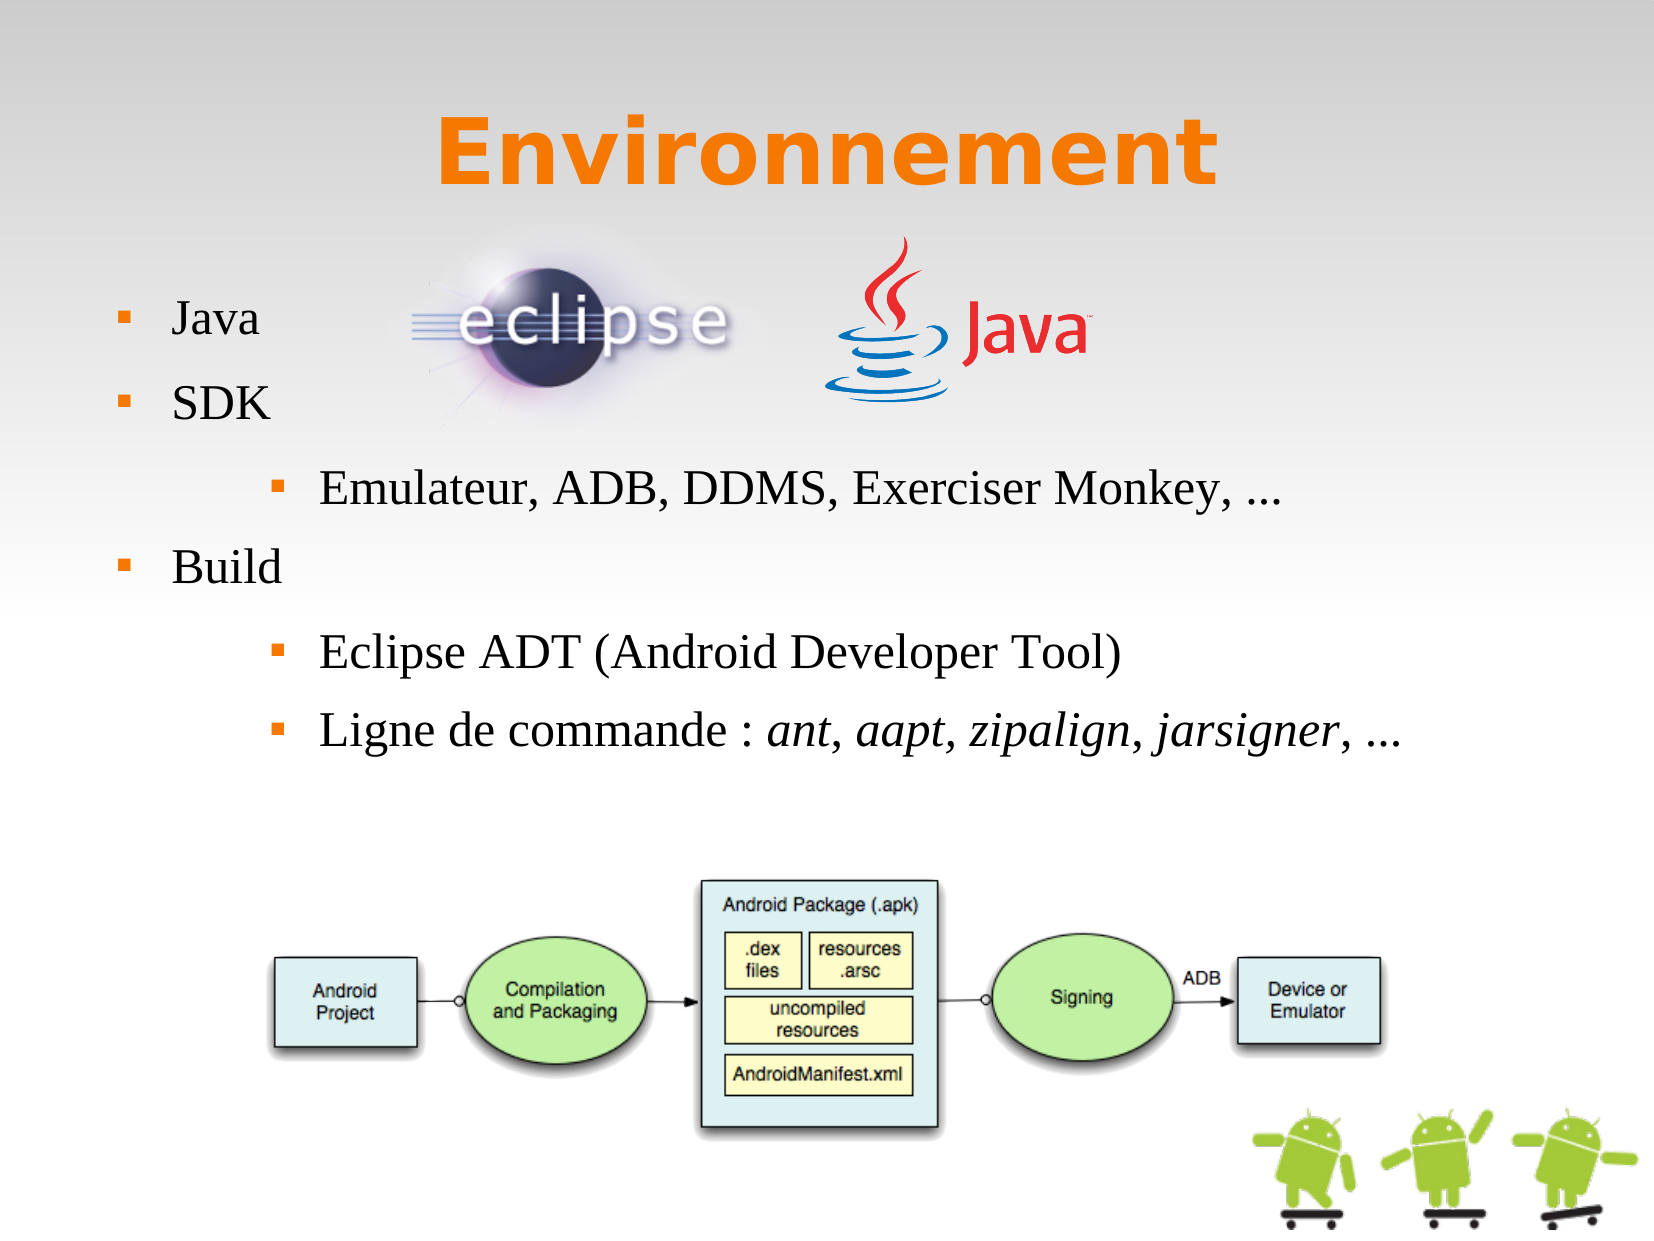

# Environnement
Java
SDK
Emulateur, ADB, DDMS, Exerciser Monkey, ...
Build
Eclipse ADT (Android Developer Tool)
Ligne de commande : ant, aapt, zipalign, jarsigner, ...